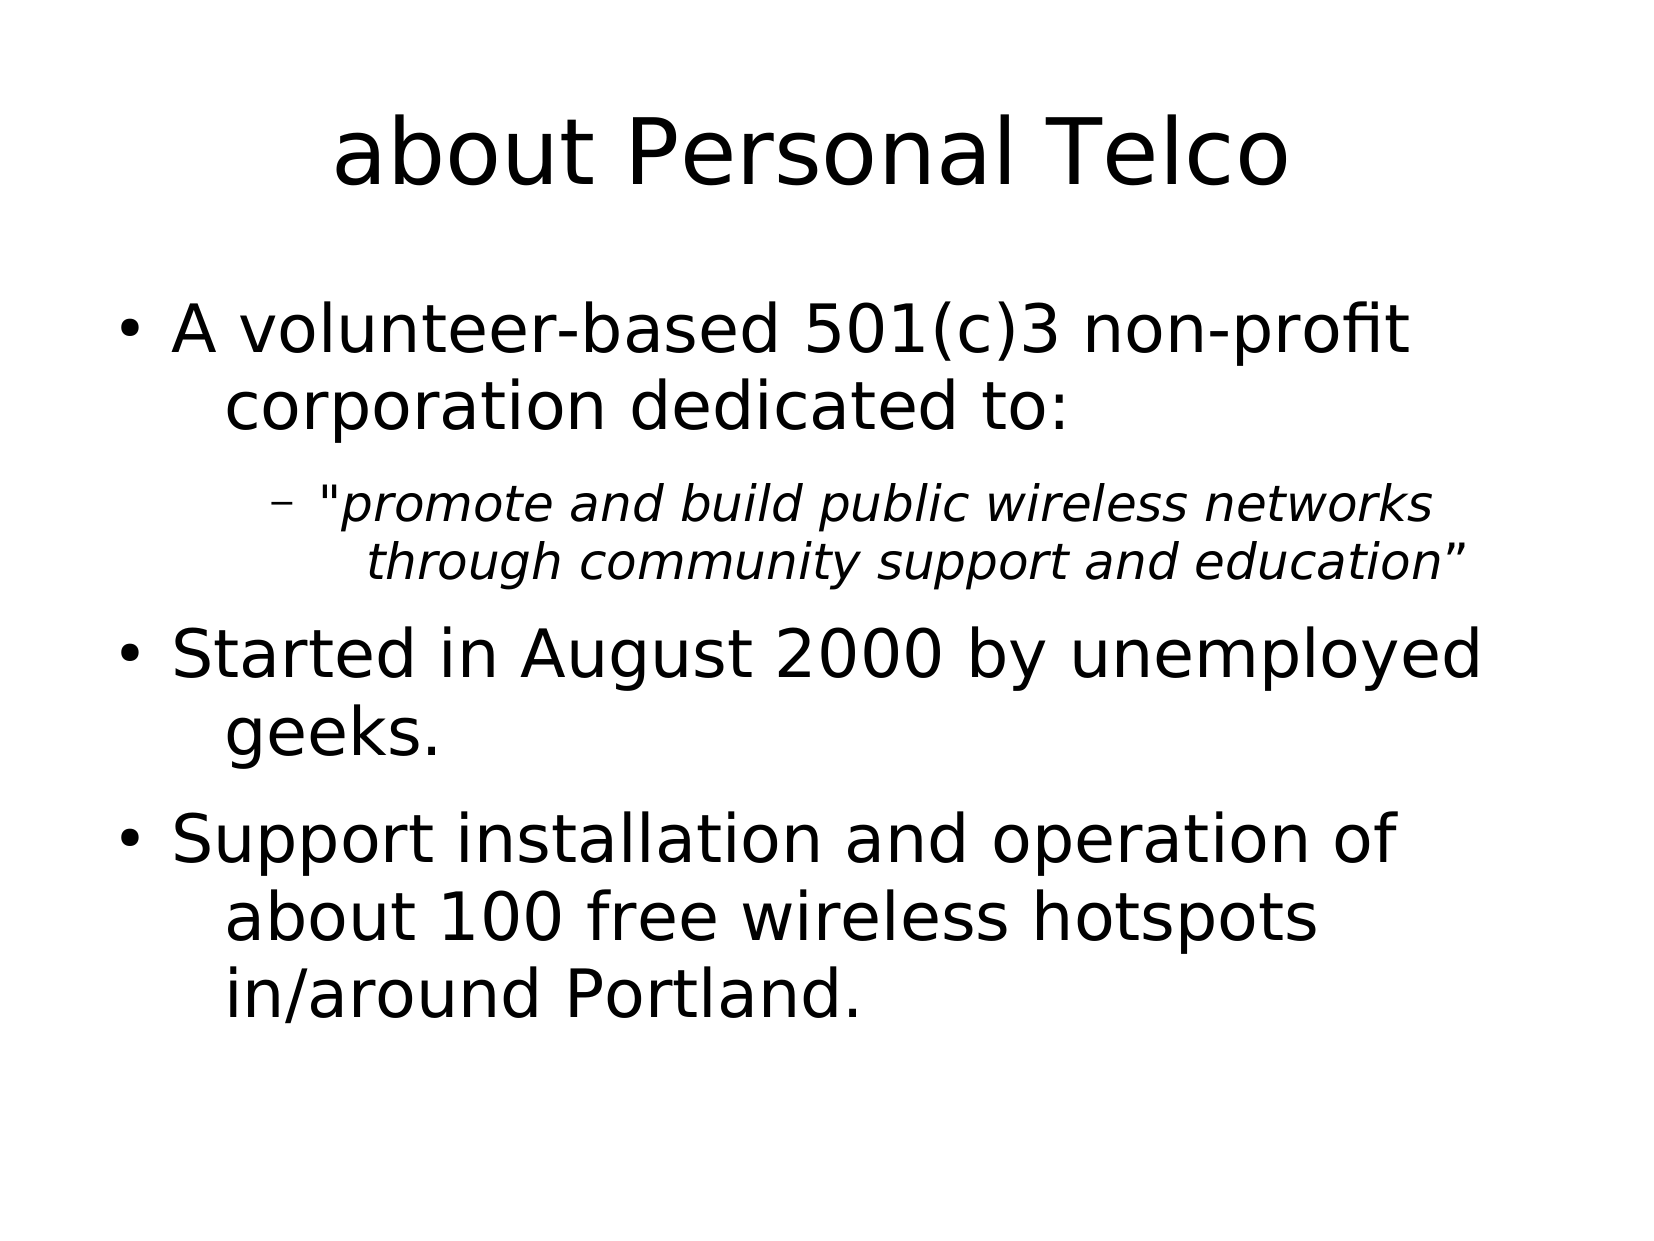

# about Personal Telco
A volunteer-based 501(c)3 non-profit corporation dedicated to:
"promote and build public wireless networks through community support and education”
Started in August 2000 by unemployed geeks.
Support installation and operation of about 100 free wireless hotspots in/around Portland.